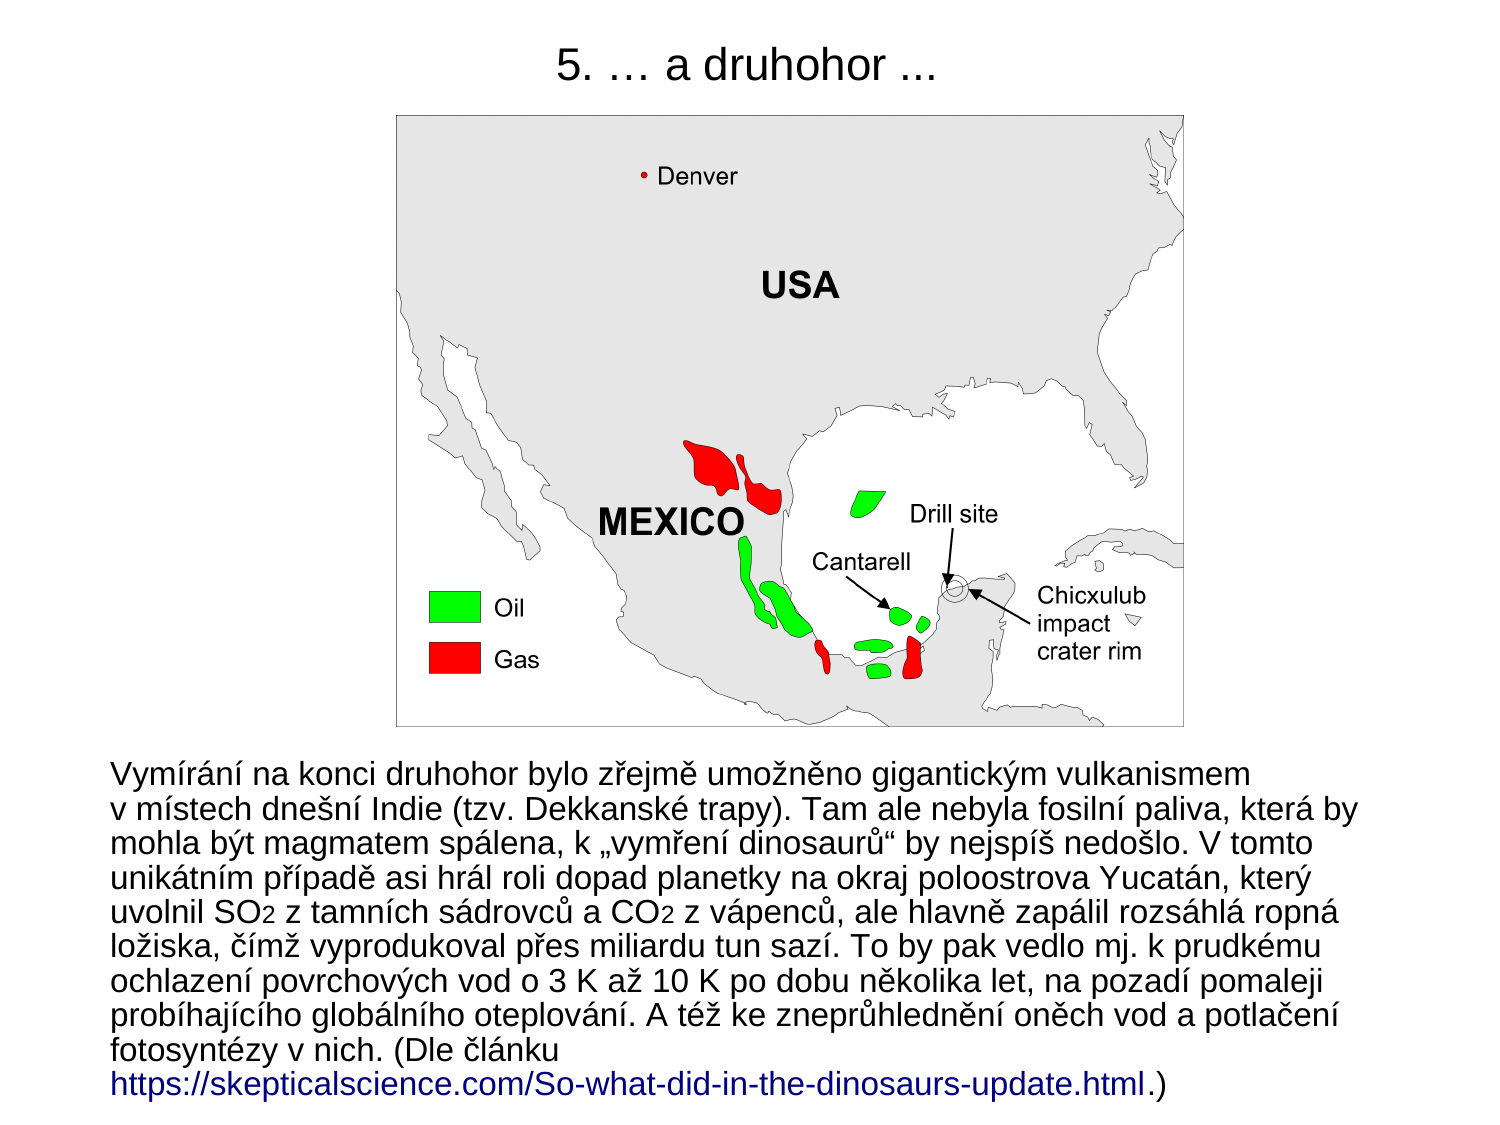

# 5. … a druhohor ...
Vymírání na konci druhohor bylo zřejmě umožněno gigantickým vulkanismem v místech dnešní Indie (tzv. Dekkanské trapy). Tam ale nebyla fosilní paliva, která by mohla být magmatem spálena, k „vymření dinosaurů“ by nejspíš nedošlo. V tomto unikátním případě asi hrál roli dopad planetky na okraj poloostrova Yucatán, který uvolnil SO2 z tamních sádrovců a CO2 z vápenců, ale hlavně zapálil rozsáhlá ropná ložiska, čímž vyprodukoval přes miliardu tun sazí. To by pak vedlo mj. k prudkému ochlazení povrchových vod o 3 K až 10 K po dobu několika let, na pozadí pomaleji probíhajícího globálního oteplování. A též ke zneprůhlednění oněch vod a potlačení fotosyntézy v nich. (Dle článku https://skepticalscience.com/So-what-did-in-the-dinosaurs-update.html.)